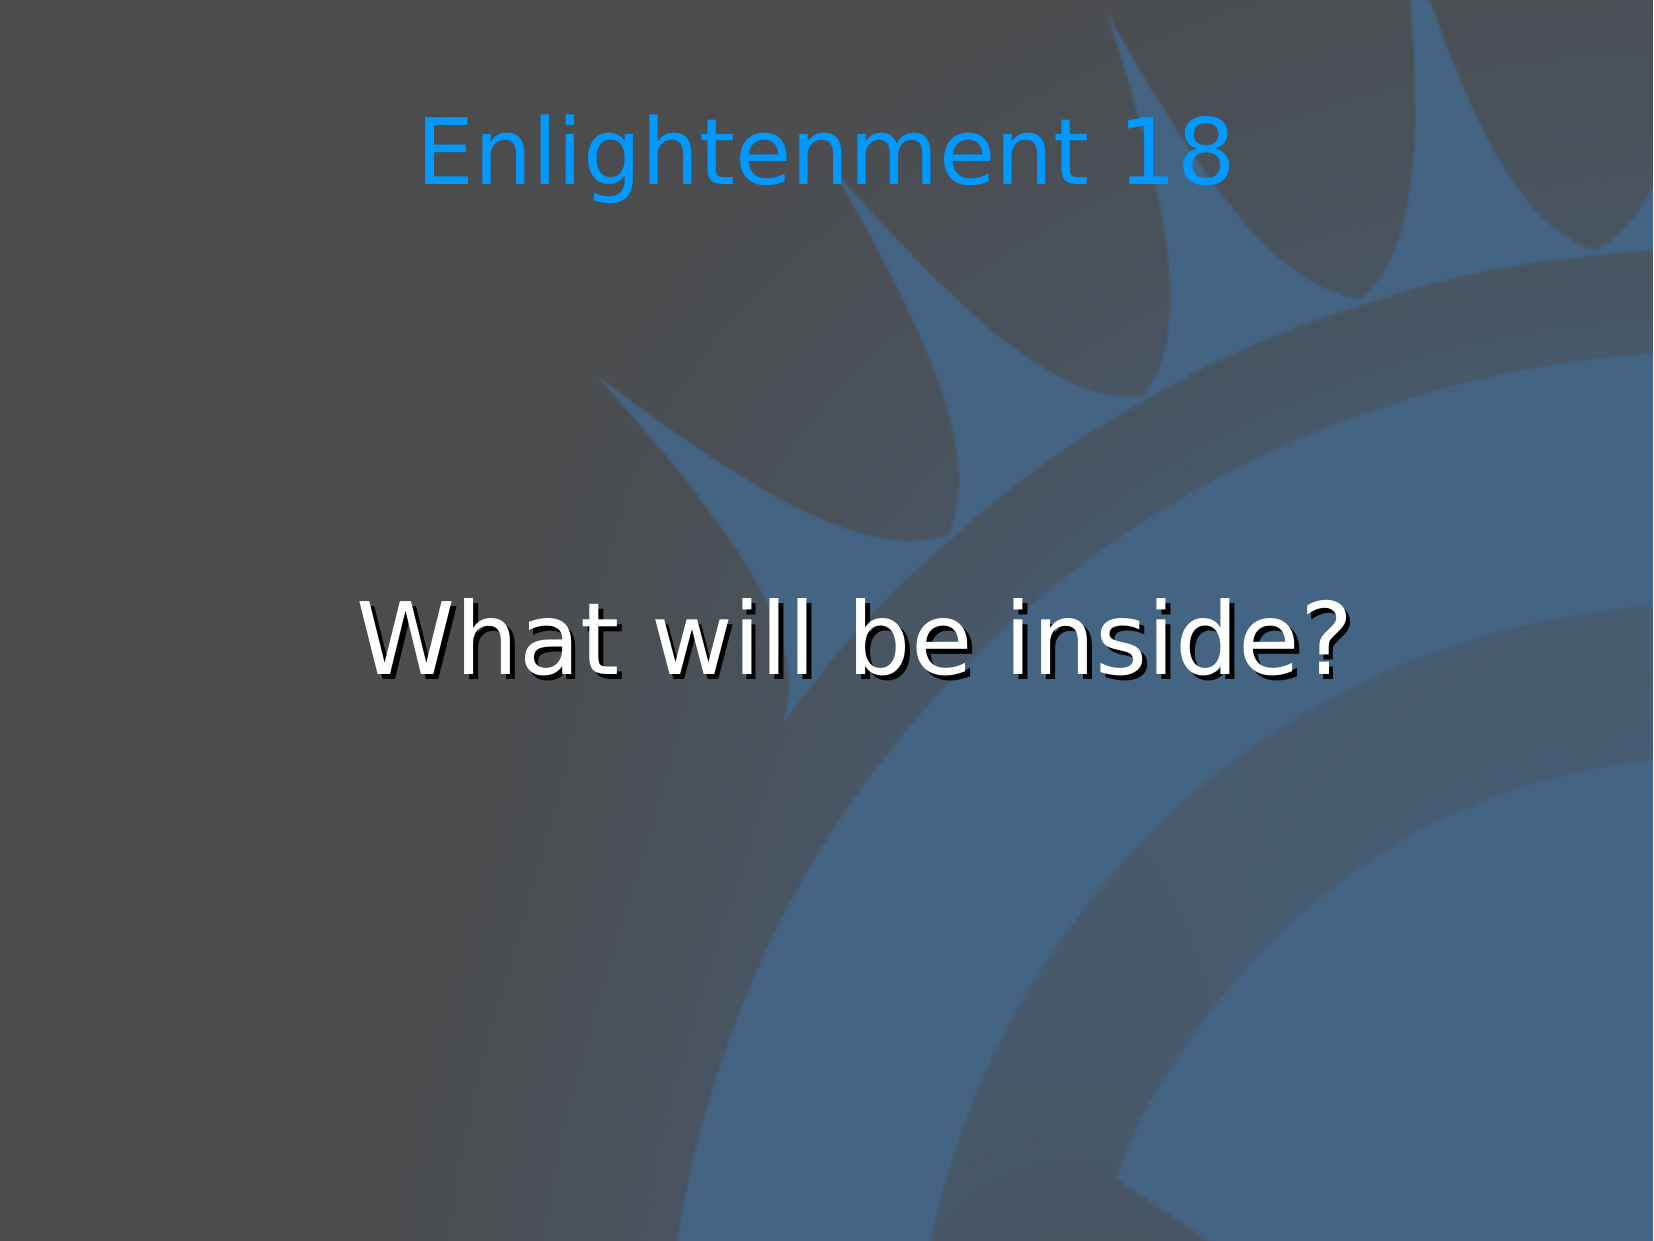

# Enlightenment 18
What will be inside?